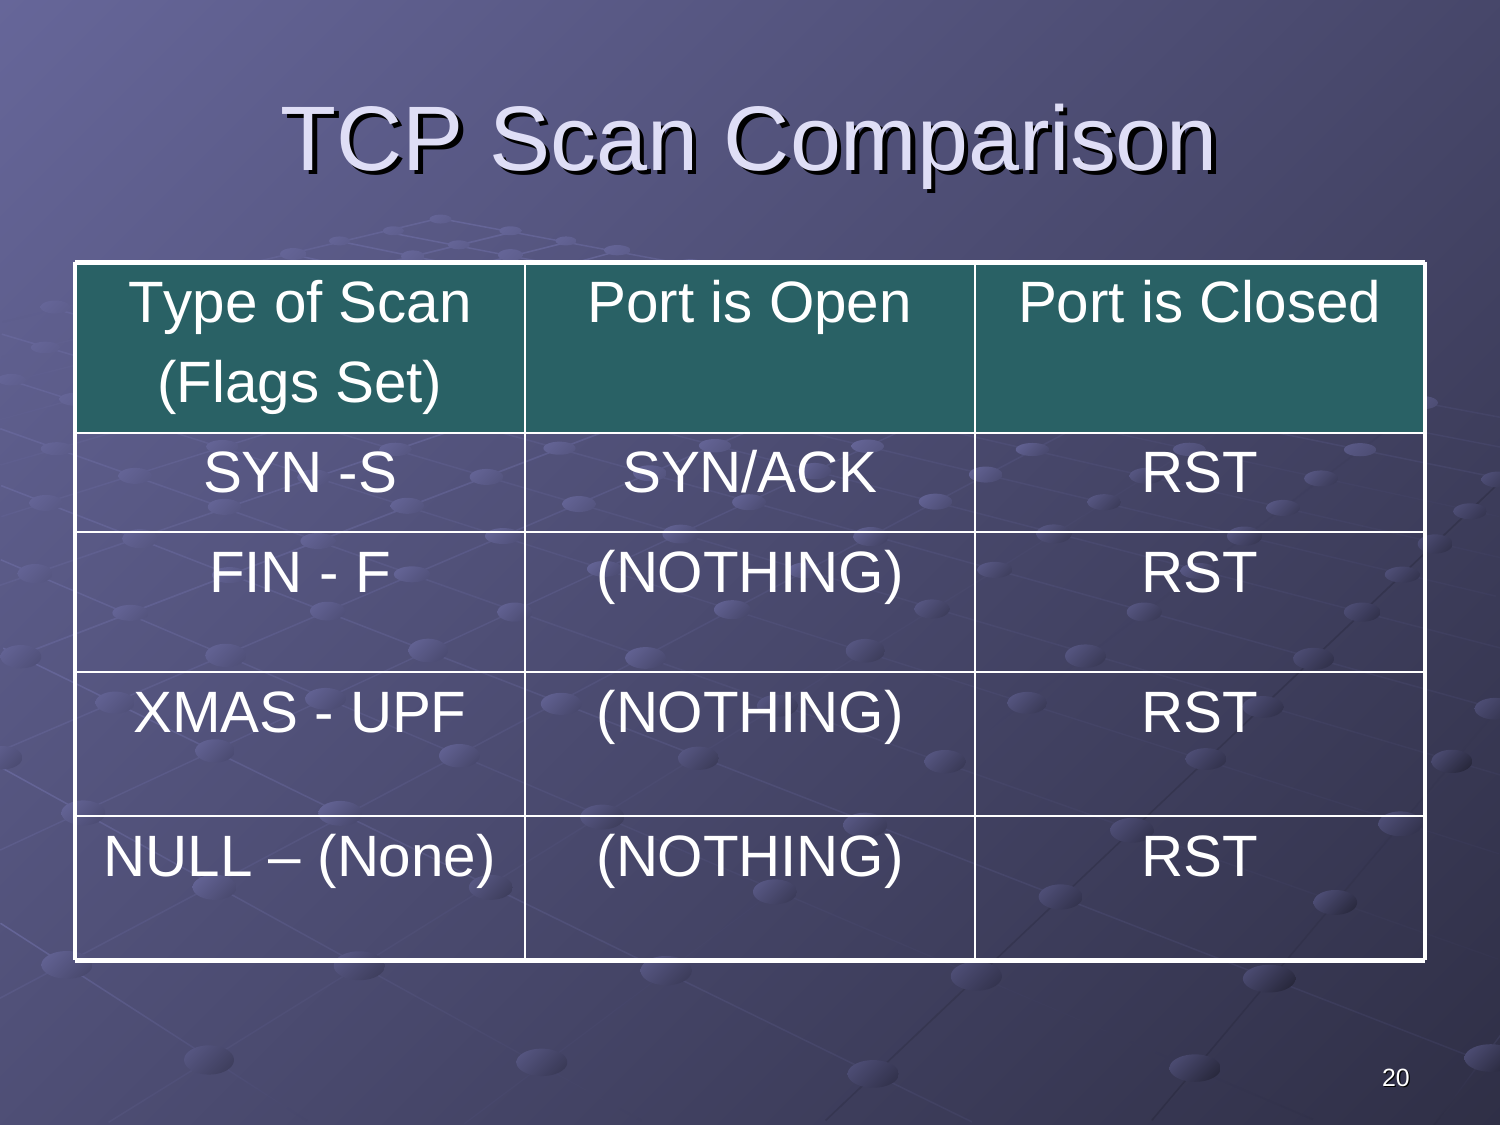

# TCP Scan Comparison
Type of Scan
(Flags Set)
Port is Open
Port is Closed
SYN -S
SYN/ACK
RST
FIN - F
(NOTHING)
RST
XMAS - UPF
(NOTHING)
RST
NULL – (None)
(NOTHING)
RST
20